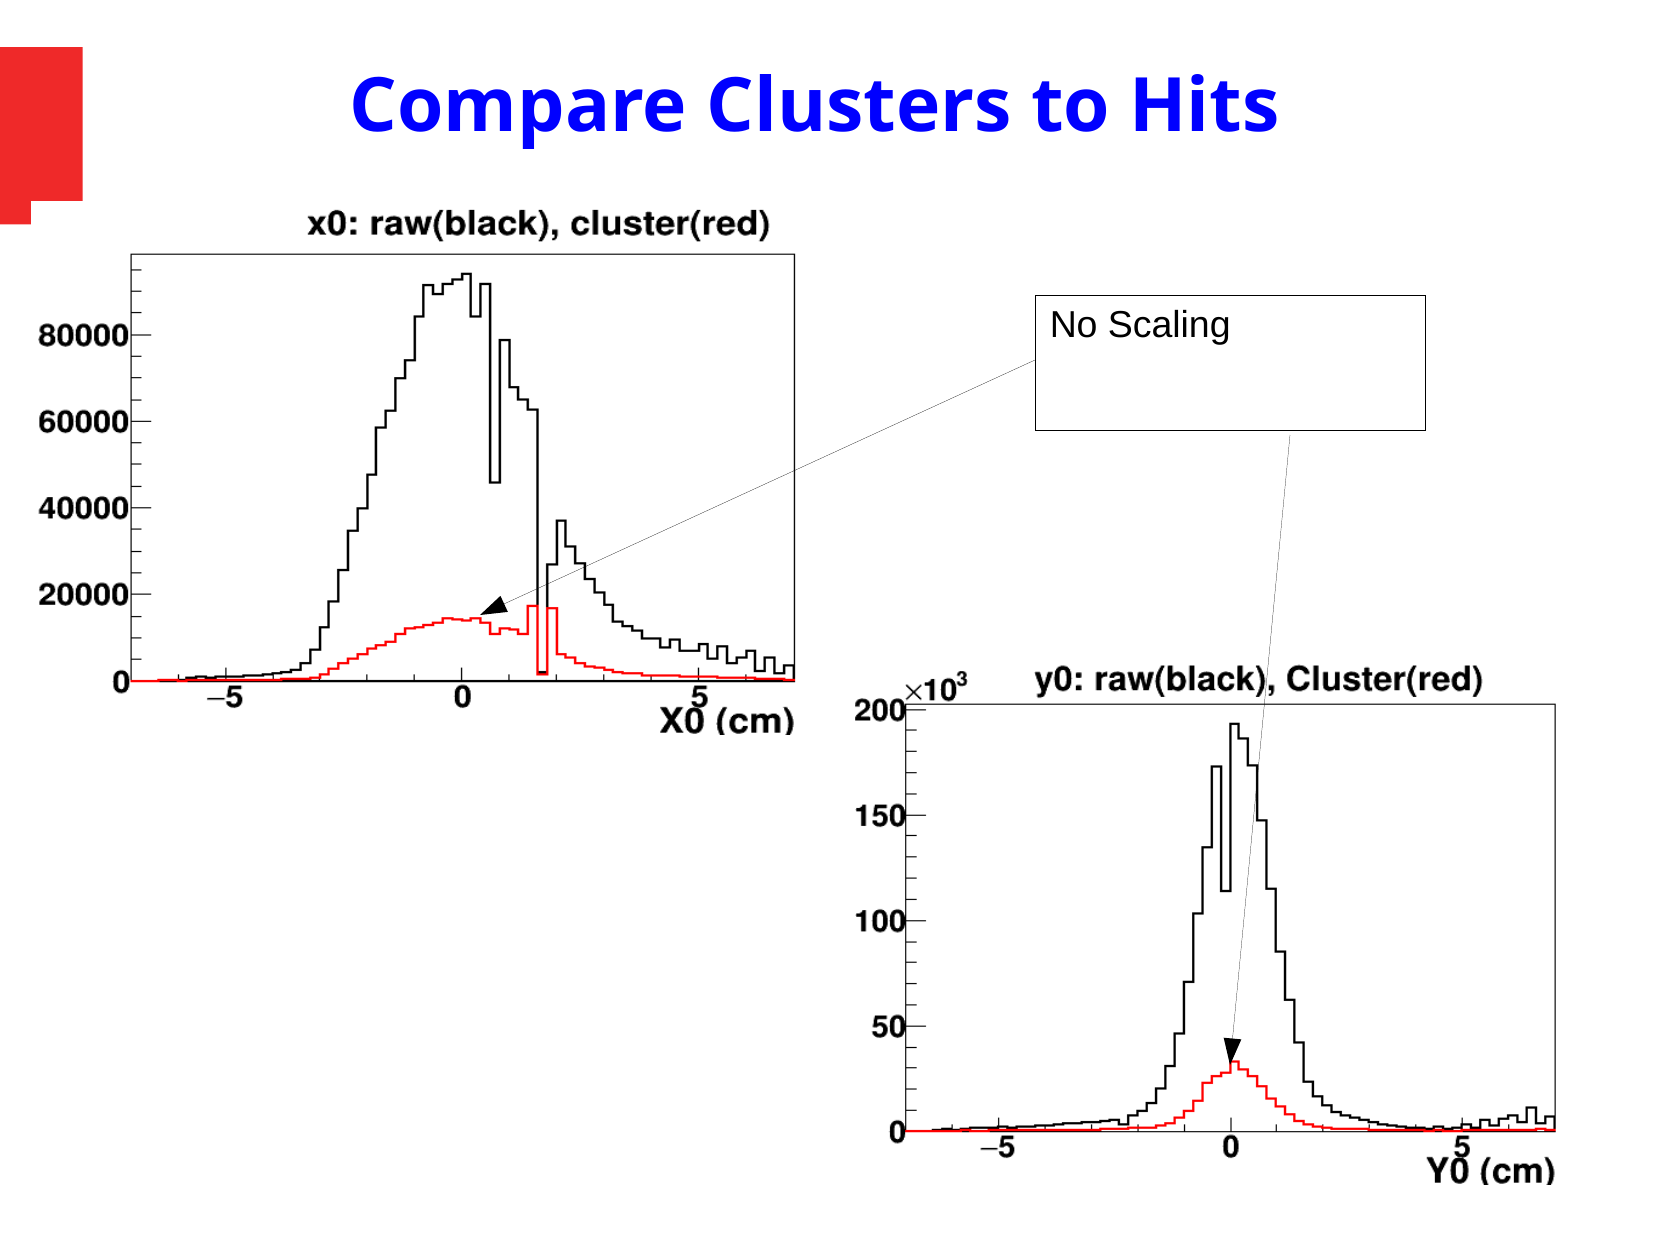

# Compare Clusters to Hits
No Scaling
17